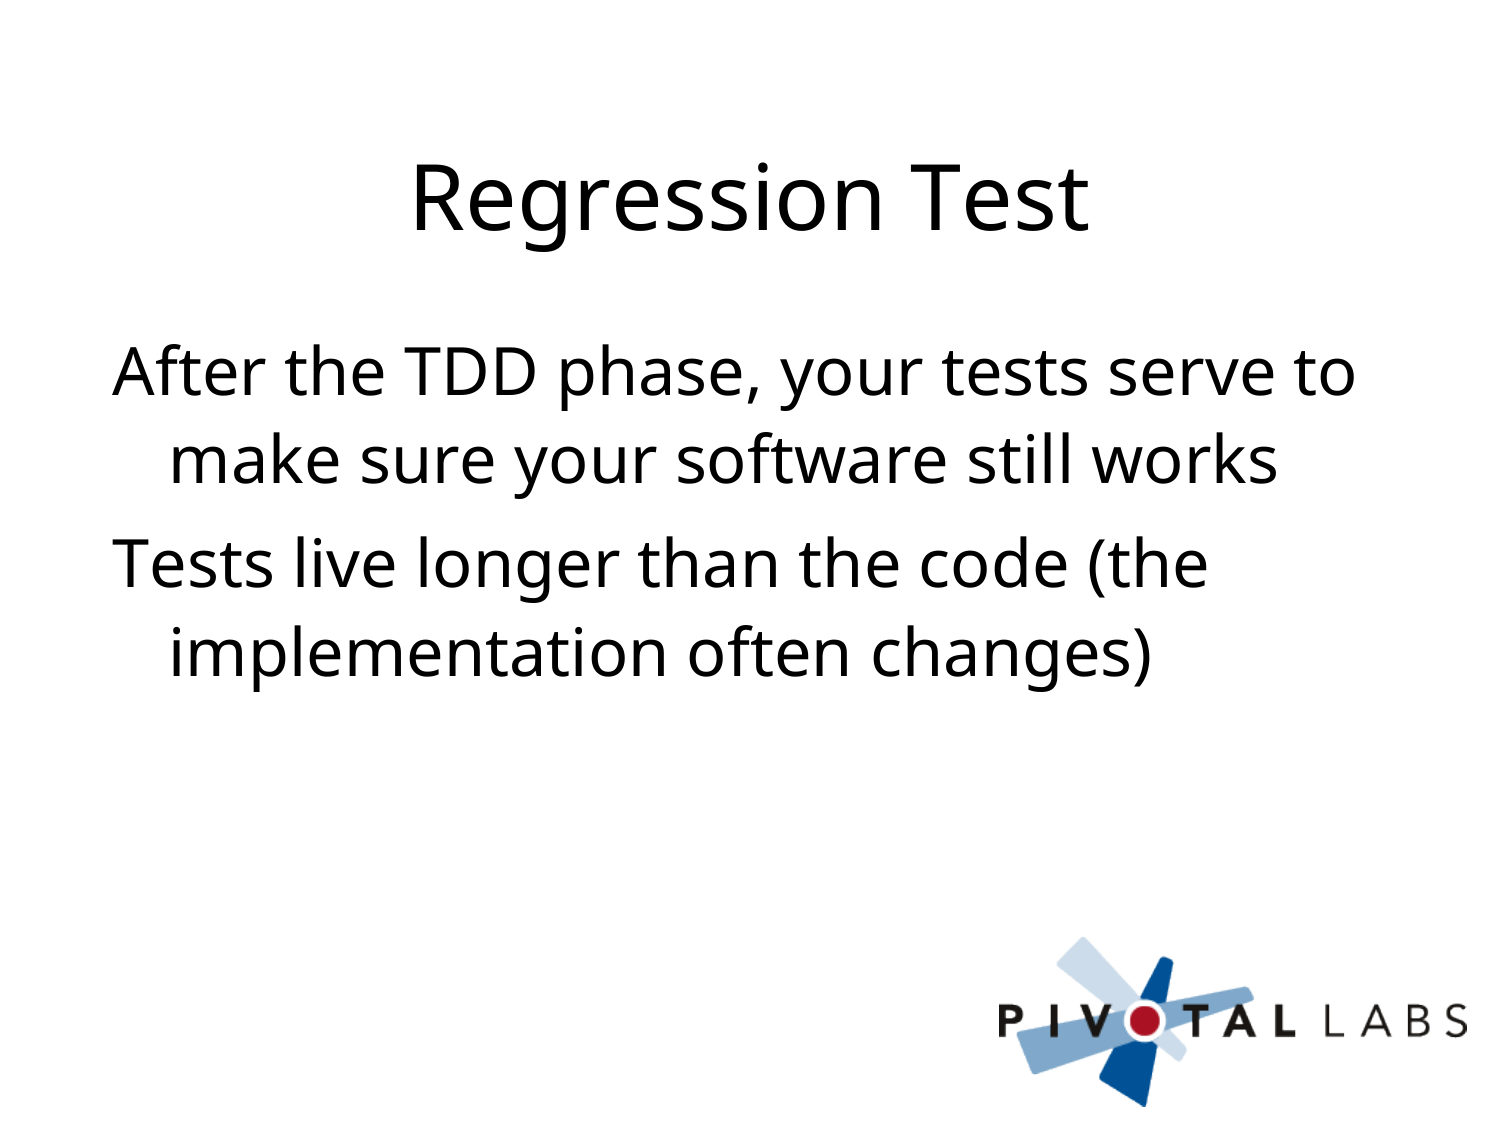

# Regression Test
After the TDD phase, your tests serve to make sure your software still works
Tests live longer than the code (the implementation often changes)